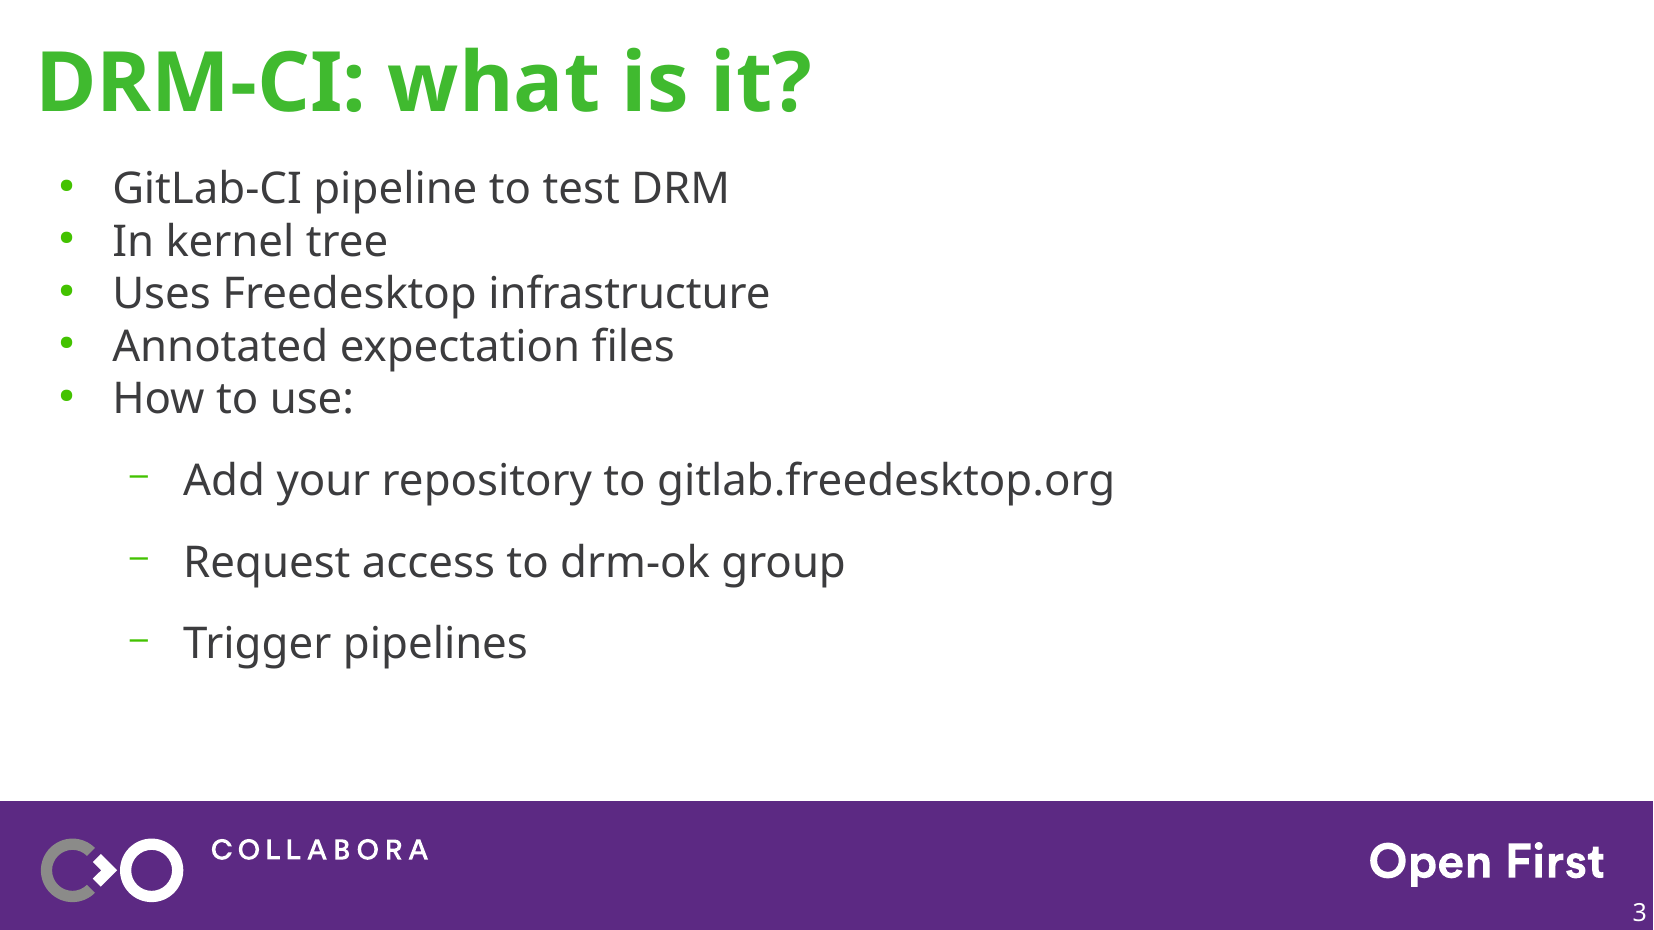

# DRM-CI: what is it?
GitLab-CI pipeline to test DRM
In kernel tree
Uses Freedesktop infrastructure
Annotated expectation files
How to use:
Add your repository to gitlab.freedesktop.org
Request access to drm-ok group
Trigger pipelines